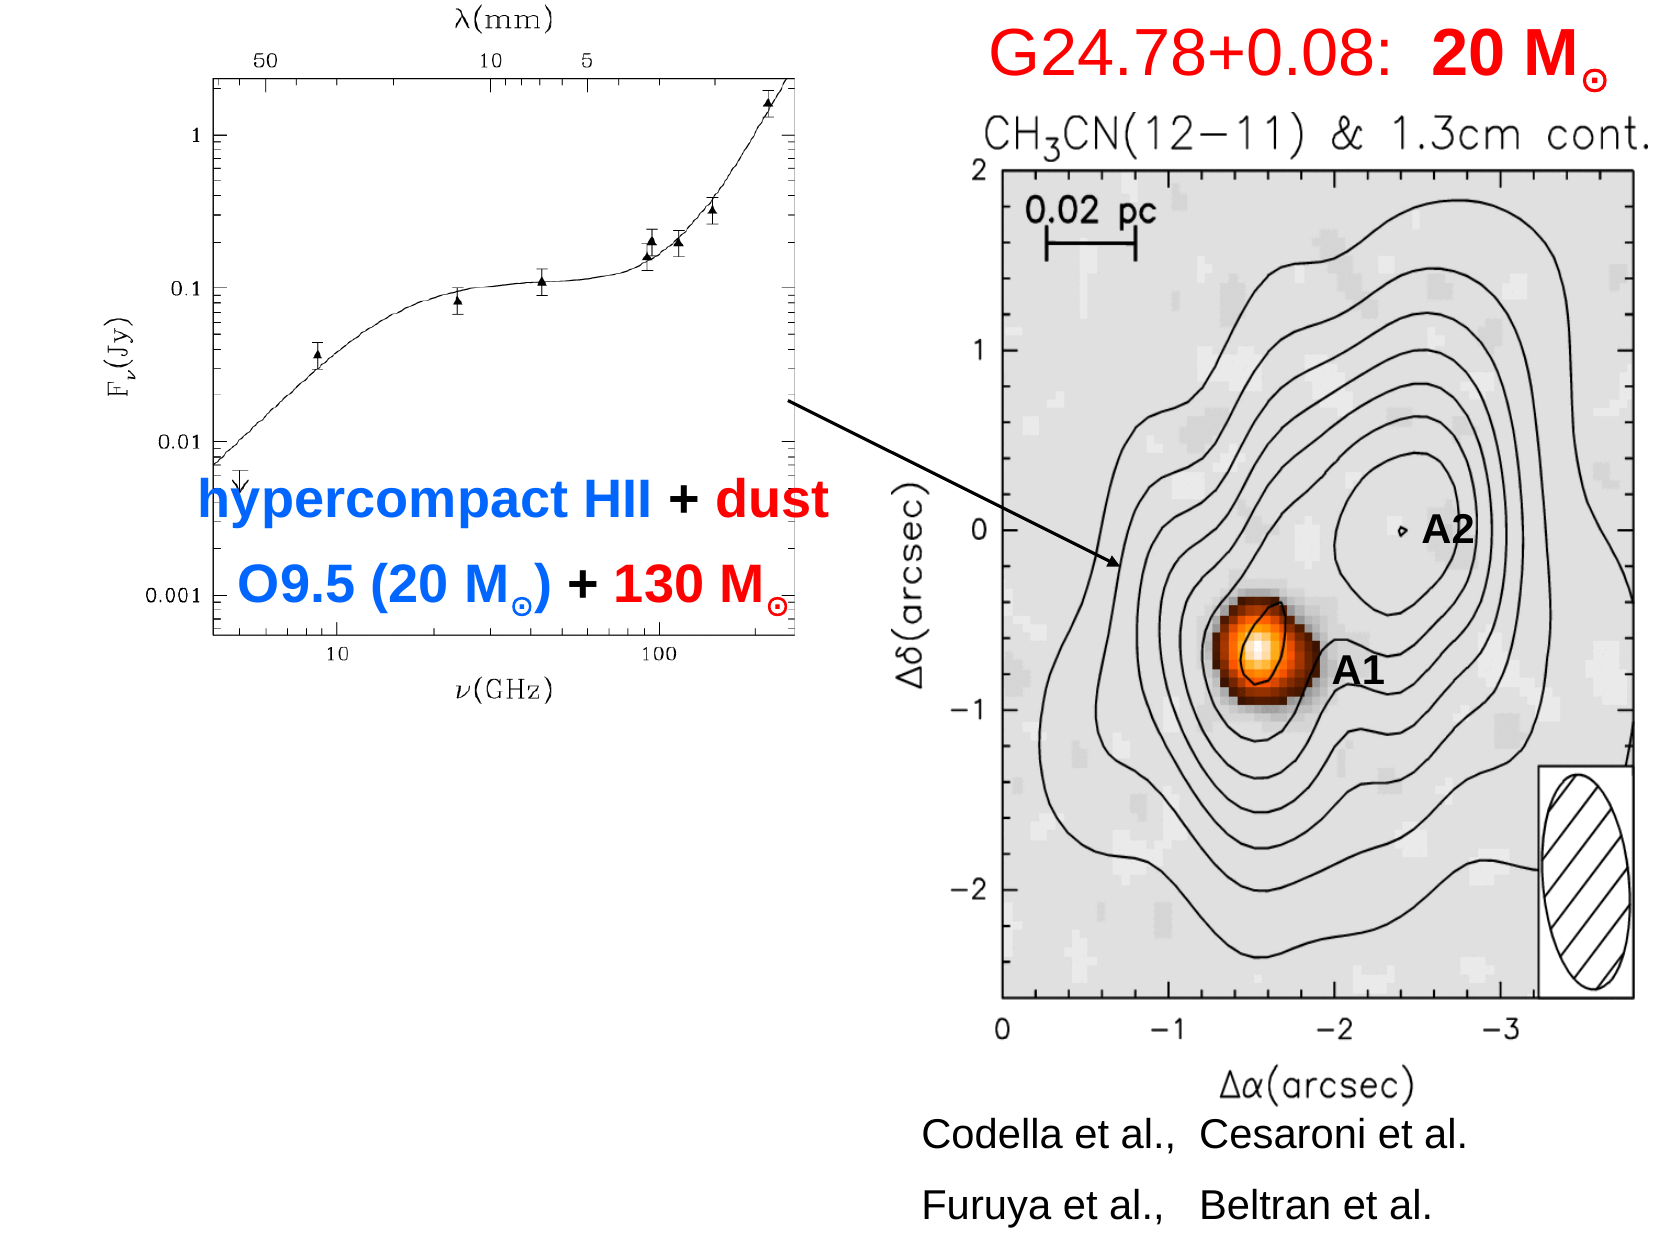

G24.78+0.08: 20 M⊙
hypercompact HII + dust
O9.5 (20 M⊙) + 130 M⊙
A2
A1
Codella et al., Cesaroni et al.
Furuya et al., Beltran et al.